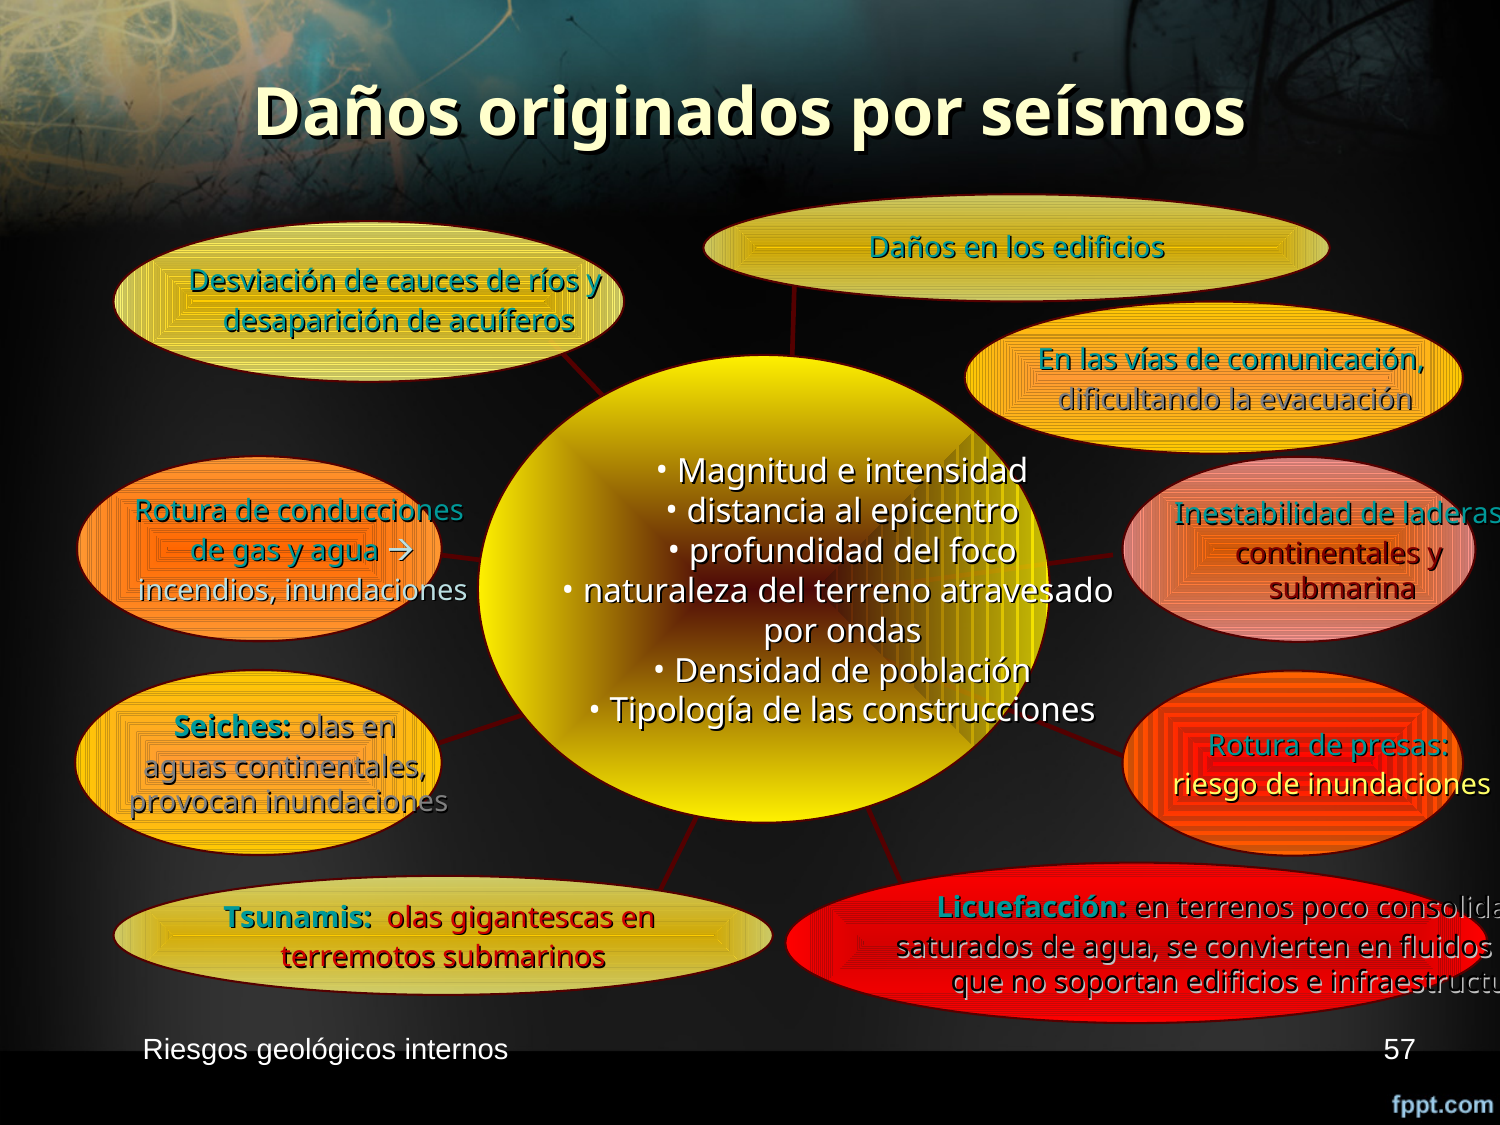

# Daños originados por seísmos
Daños en los edificios
Desviación de cauces de ríos y
desaparición de acuíferos
En las vías de comunicación,
 dificultando la evacuación
 Magnitud e intensidad
 distancia al epicentro
 profundidad del foco
 naturaleza del terreno atravesado
por ondas
 Densidad de población
 Tipología de las construcciones
Rotura de conducciones
 de gas y agua 
 incendios, inundaciones
Inestabilidad de laderas
continentales y
submarina
Seiches: olas en
aguas continentales,
provocan inundaciones
Rotura de presas:
riesgo de inundaciones
Licuefacción: en terrenos poco consolidados,
 saturados de agua, se convierten en fluidos móviles
que no soportan edificios e infraestructuras
Tsunamis: olas gigantescas en
terremotos submarinos
Riesgos geológicos internos